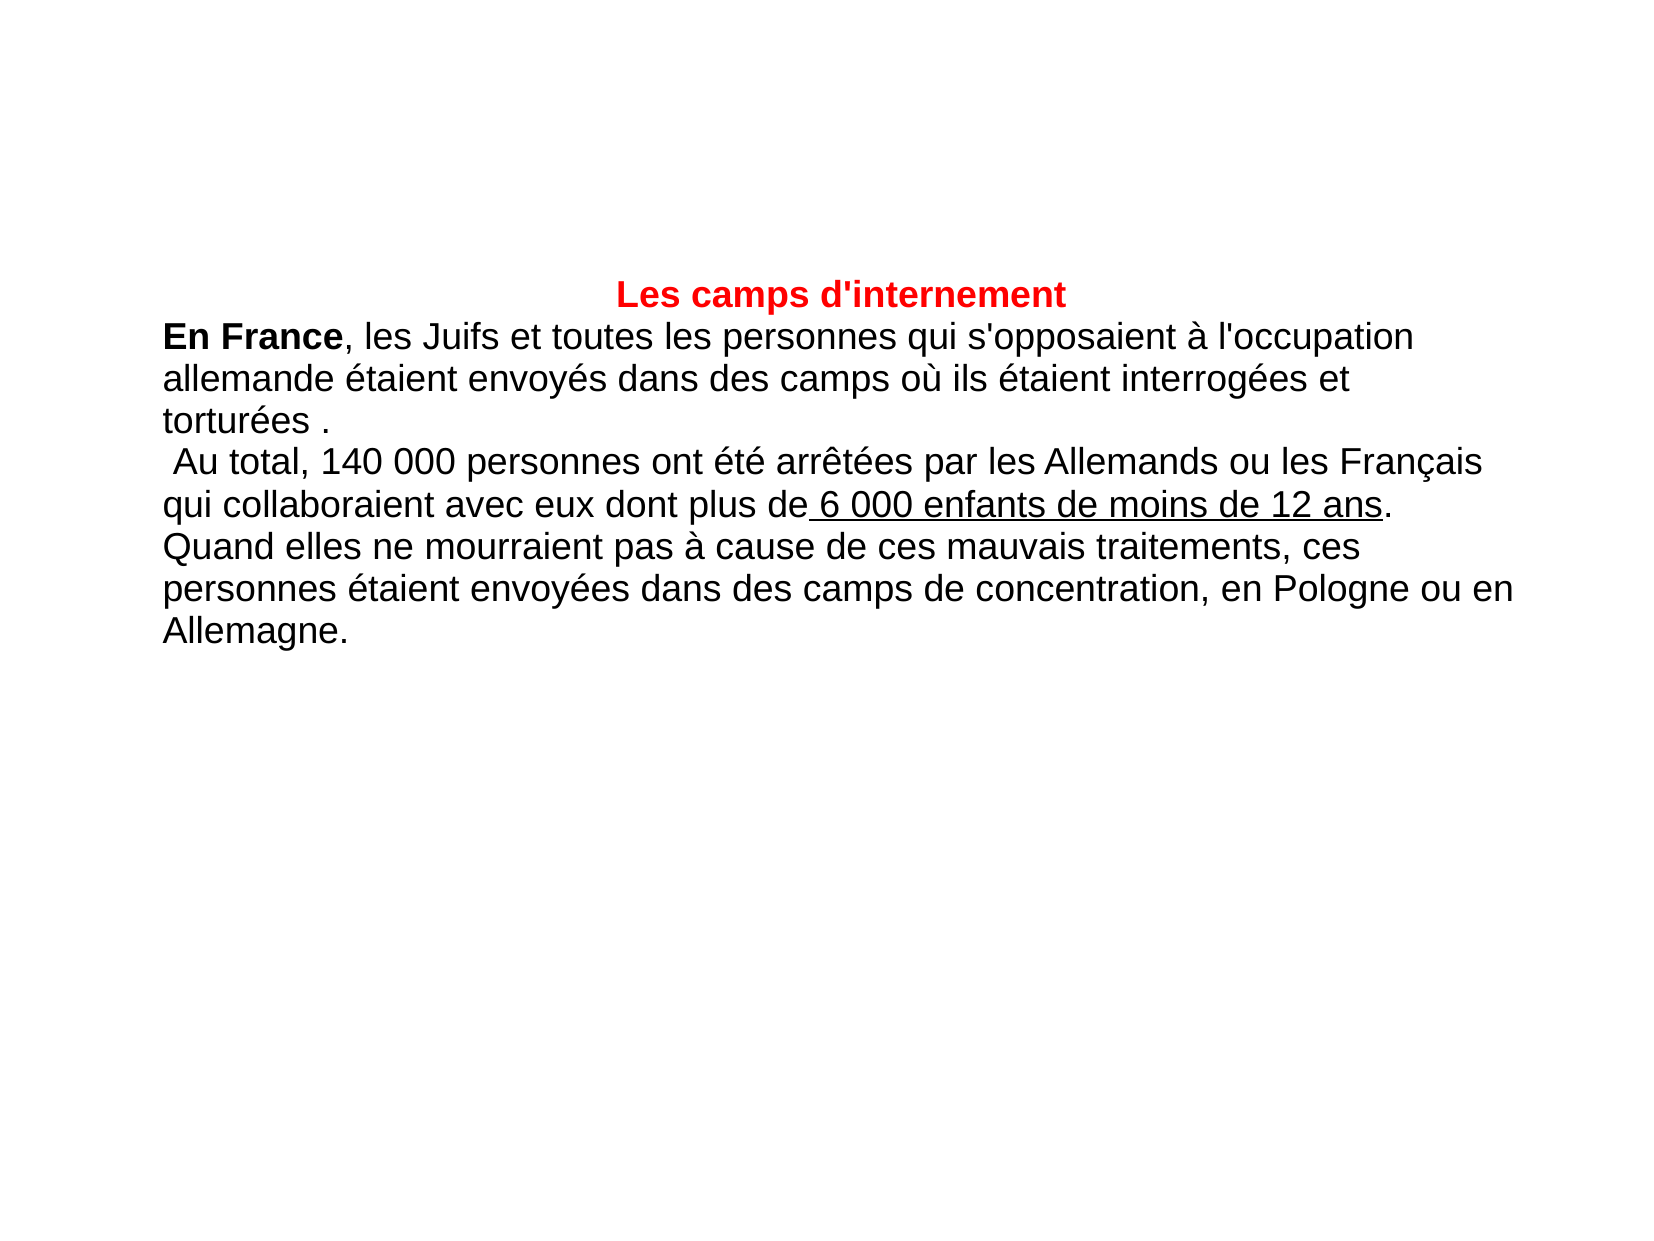

Les camps d'internement
En France, les Juifs et toutes les personnes qui s'opposaient à l'occupation allemande étaient envoyés dans des camps où ils étaient interrogées et torturées .
 Au total, 140 000 personnes ont été arrêtées par les Allemands ou les Français qui collaboraient avec eux dont plus de 6 000 enfants de moins de 12 ans.
Quand elles ne mourraient pas à cause de ces mauvais traitements, ces personnes étaient envoyées dans des camps de concentration, en Pologne ou en Allemagne.